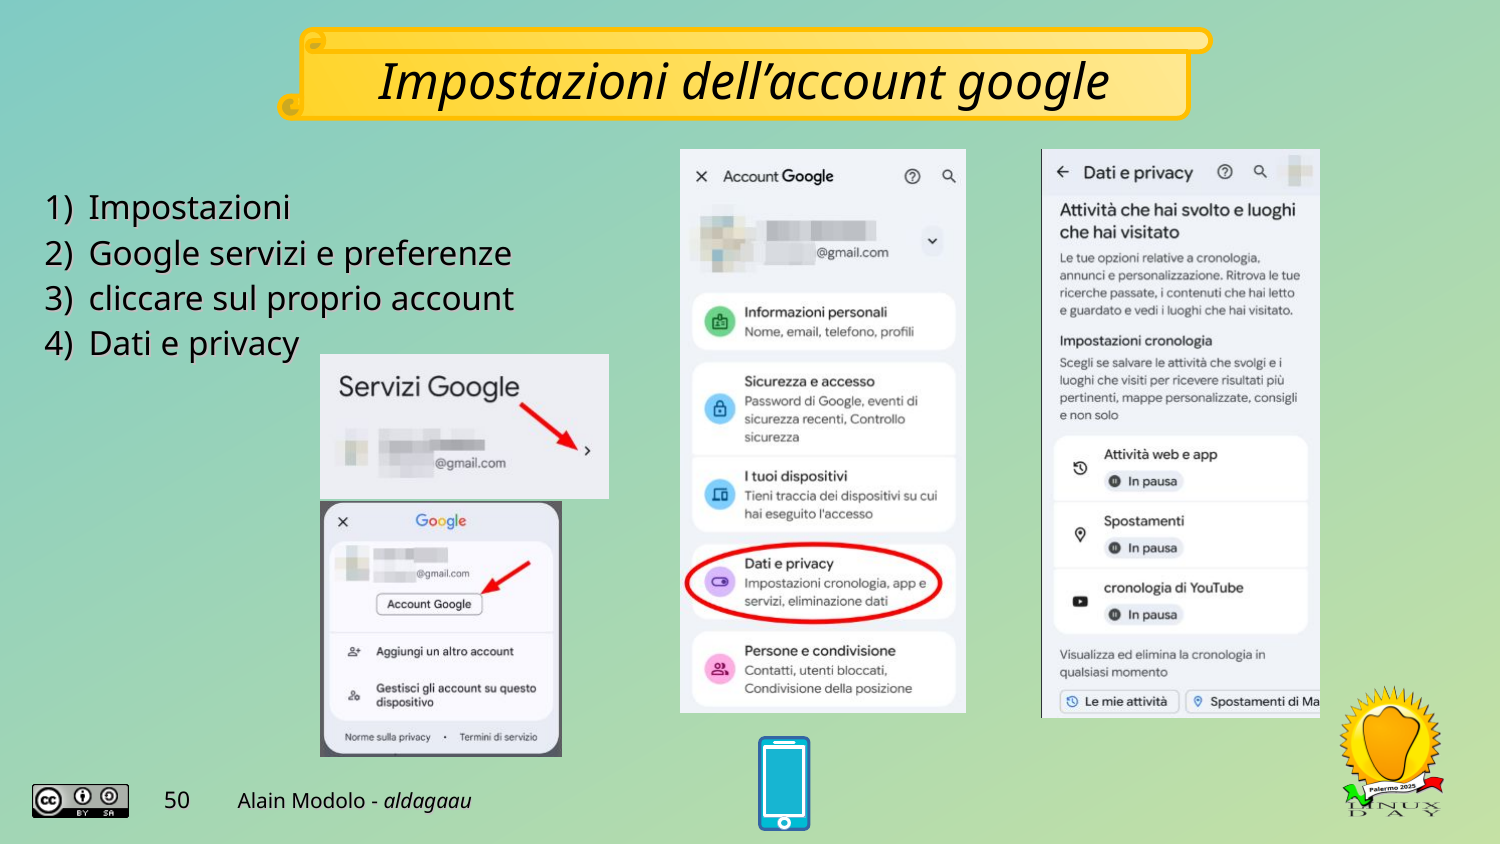

Impostazioni dell’account google
 Impostazioni
 Google servizi e preferenze
 cliccare sul proprio account
 Dati e privacy